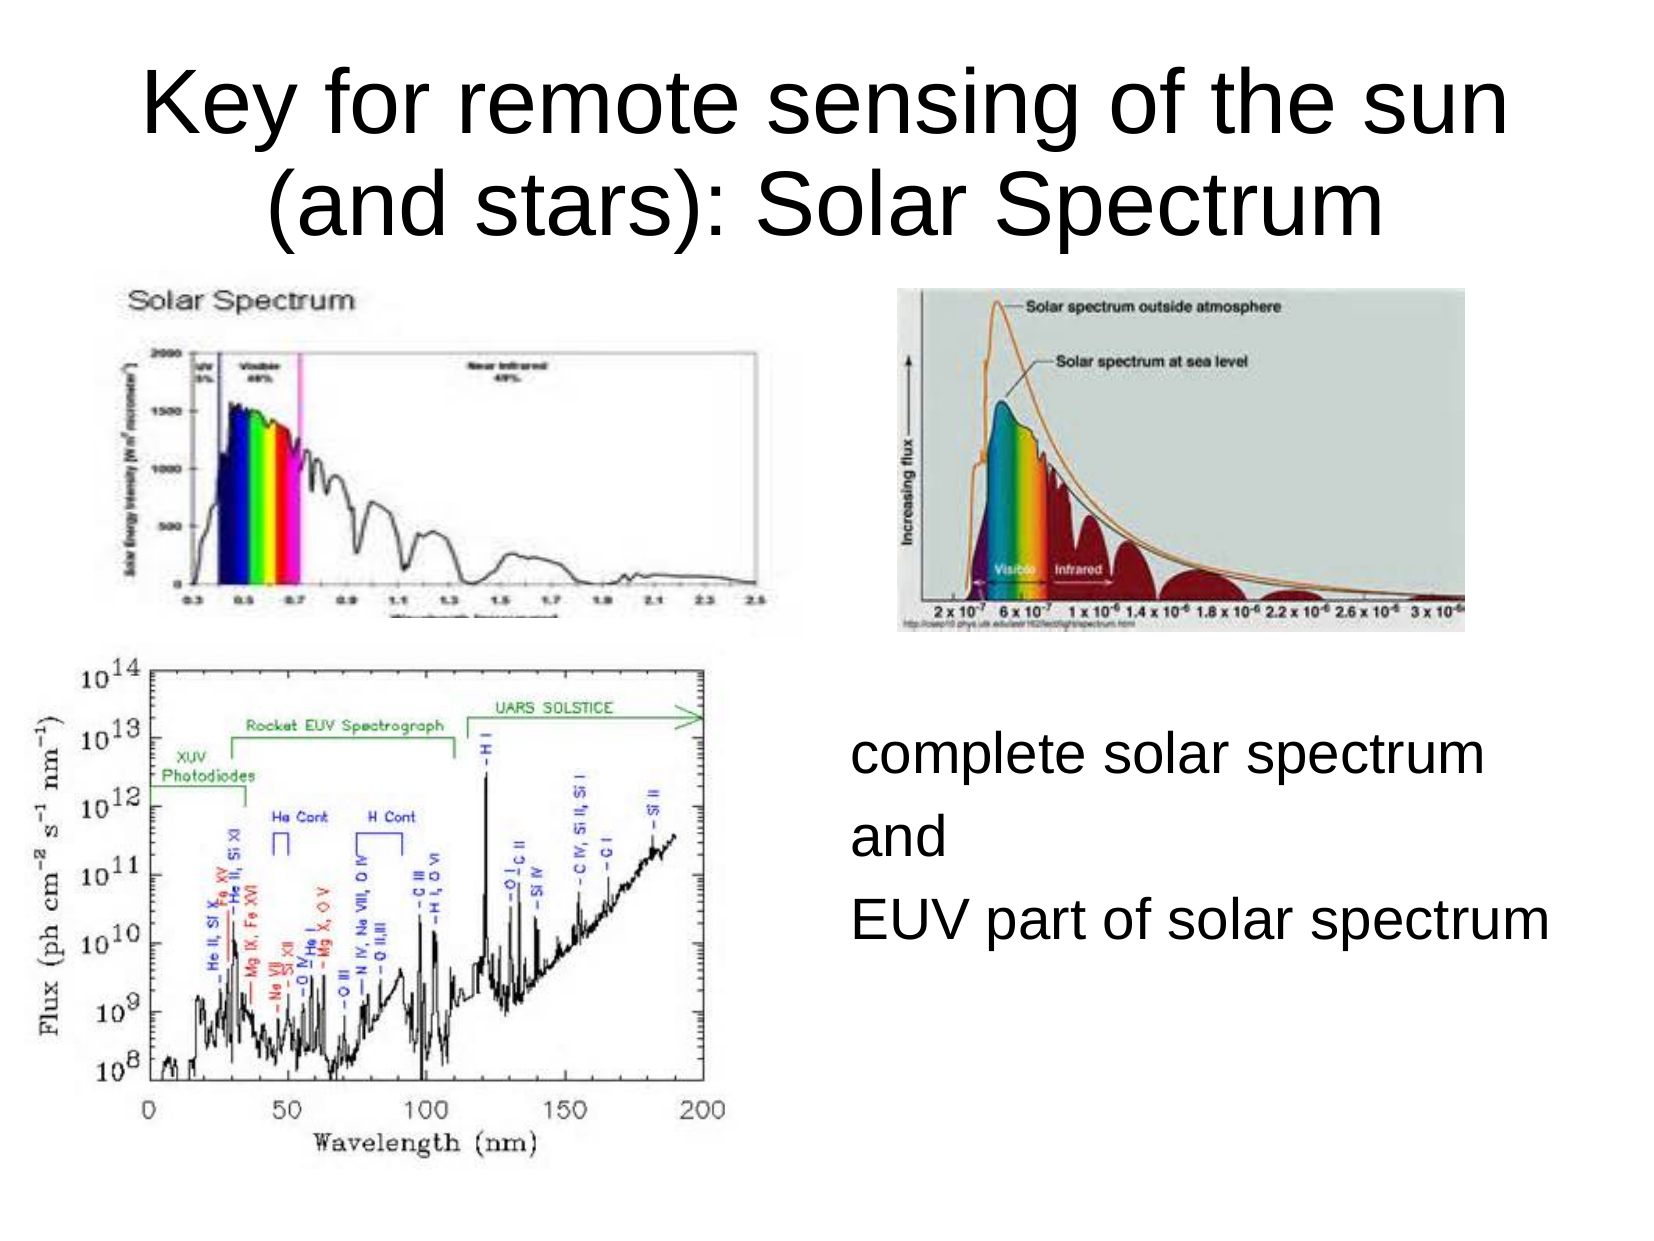

# Key for remote sensing of the sun (and stars): Solar Spectrum
complete solar spectrum
and
EUV part of solar spectrum